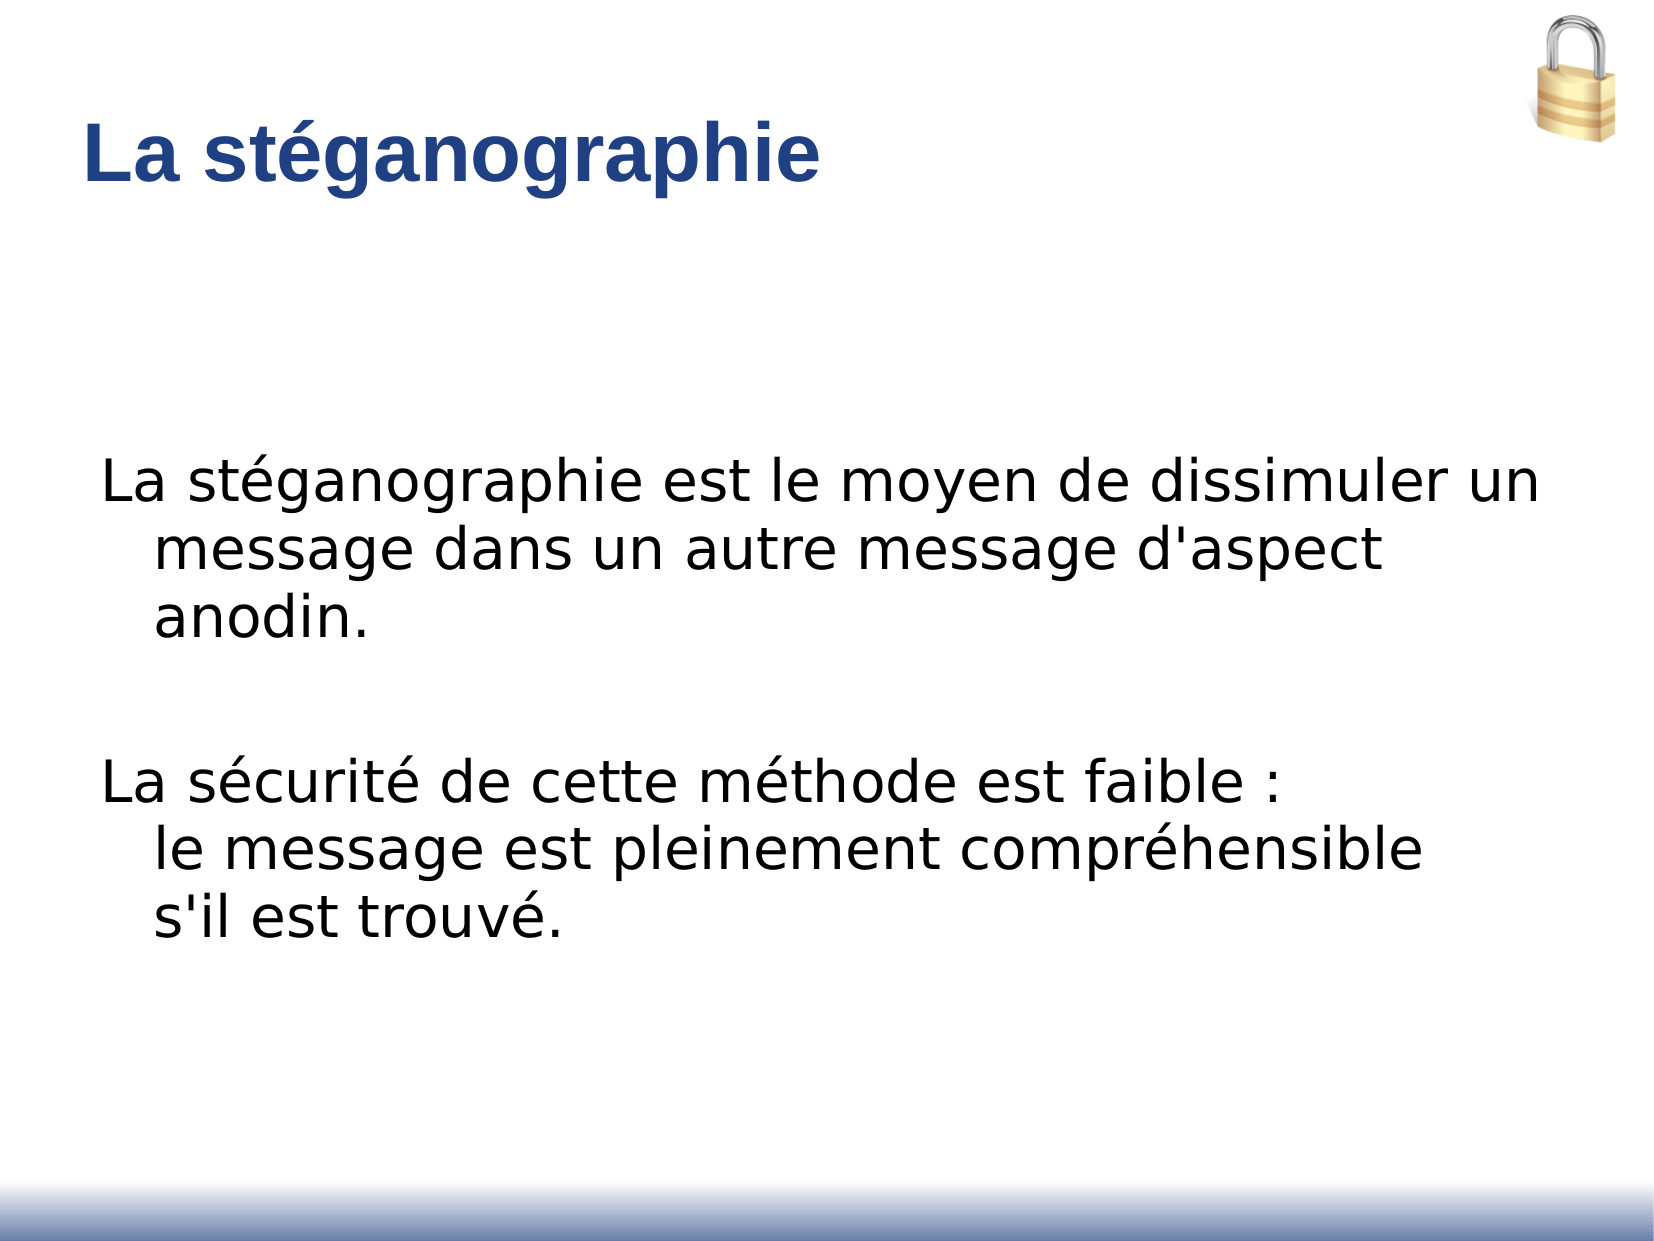

# La stéganographie
La stéganographie est le moyen de dissimuler un message dans un autre message d'aspect anodin.
La sécurité de cette méthode est faible :
le message est pleinement compréhensible
s'il est trouvé.